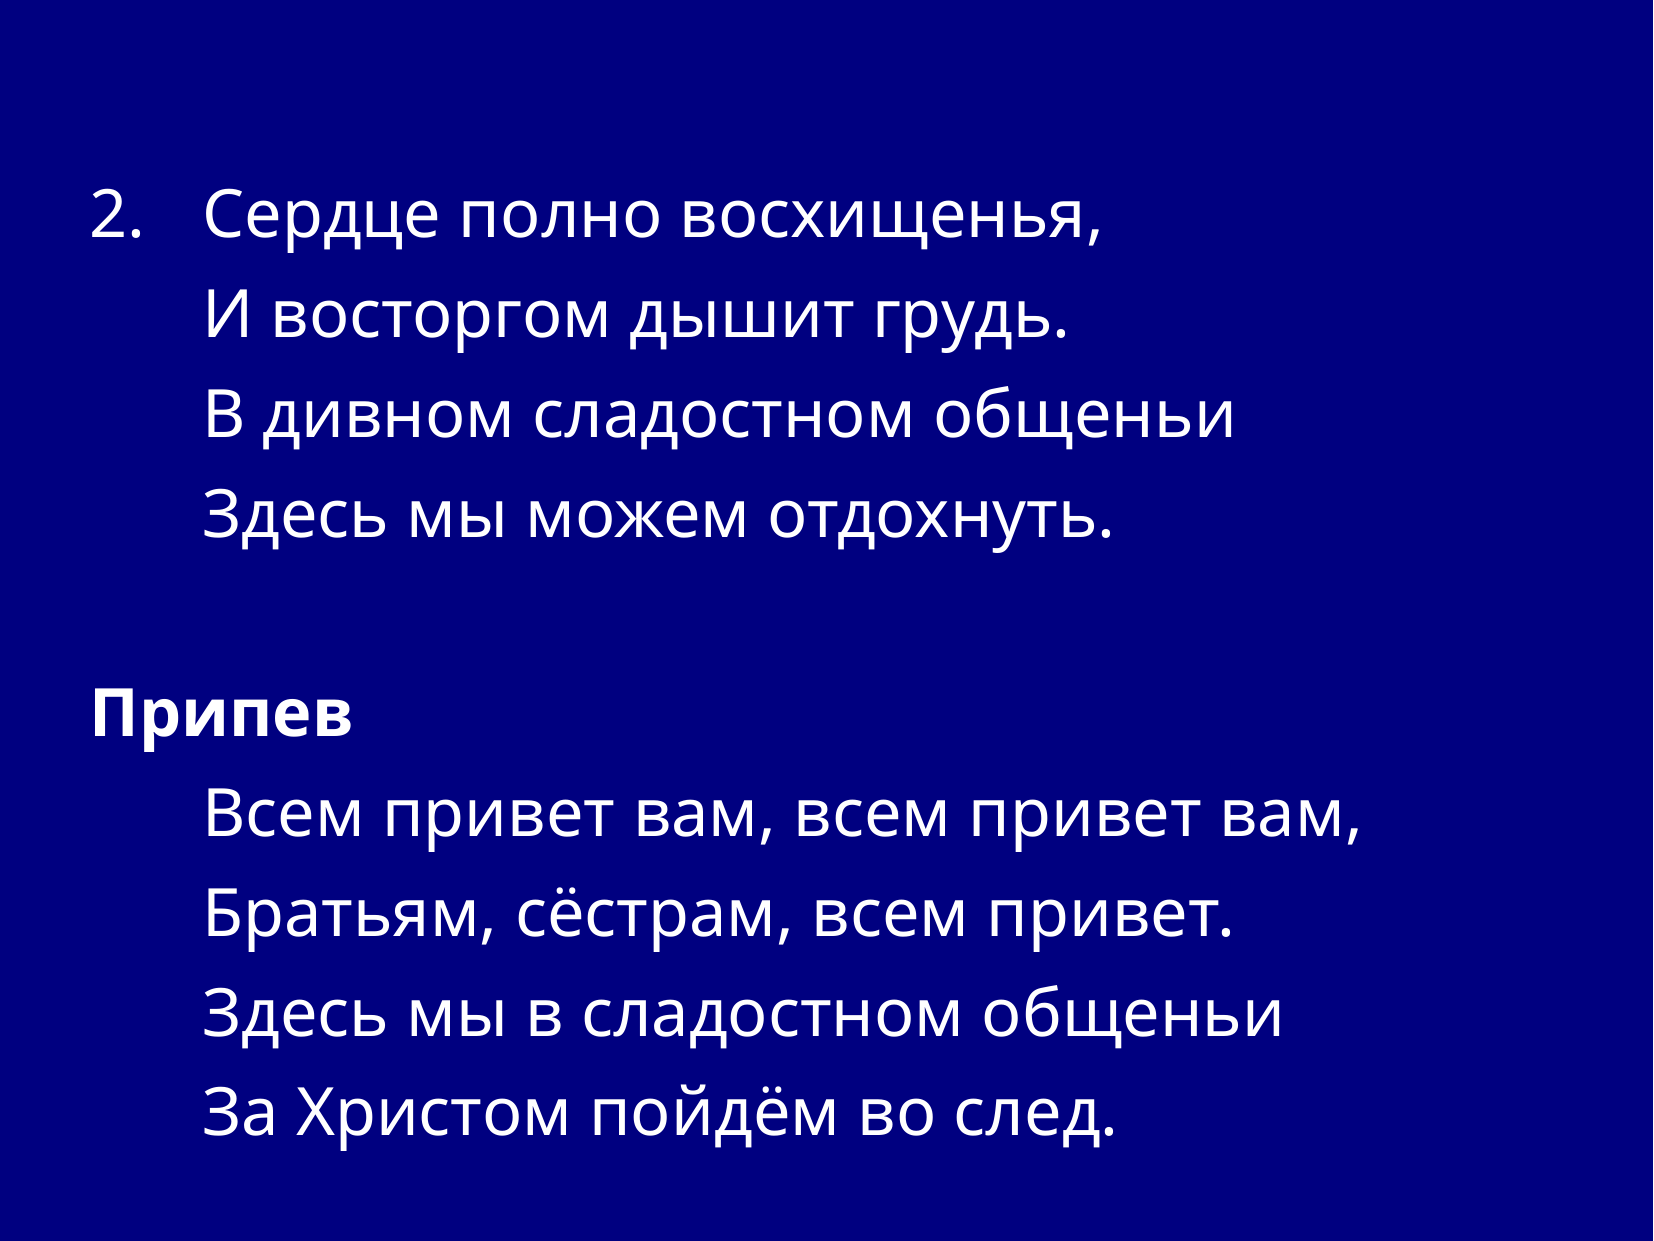

2.	Сердце полно восхищенья,
	И восторгом дышит грудь.
	В дивном сладостном общеньи
	Здесь мы можем отдохнуть.
Припев
	Всем привет вам, всем привет вам,
	Братьям, сёстрам, всем привет.
	Здесь мы в сладостном общеньи
	За Христом пойдём во след.